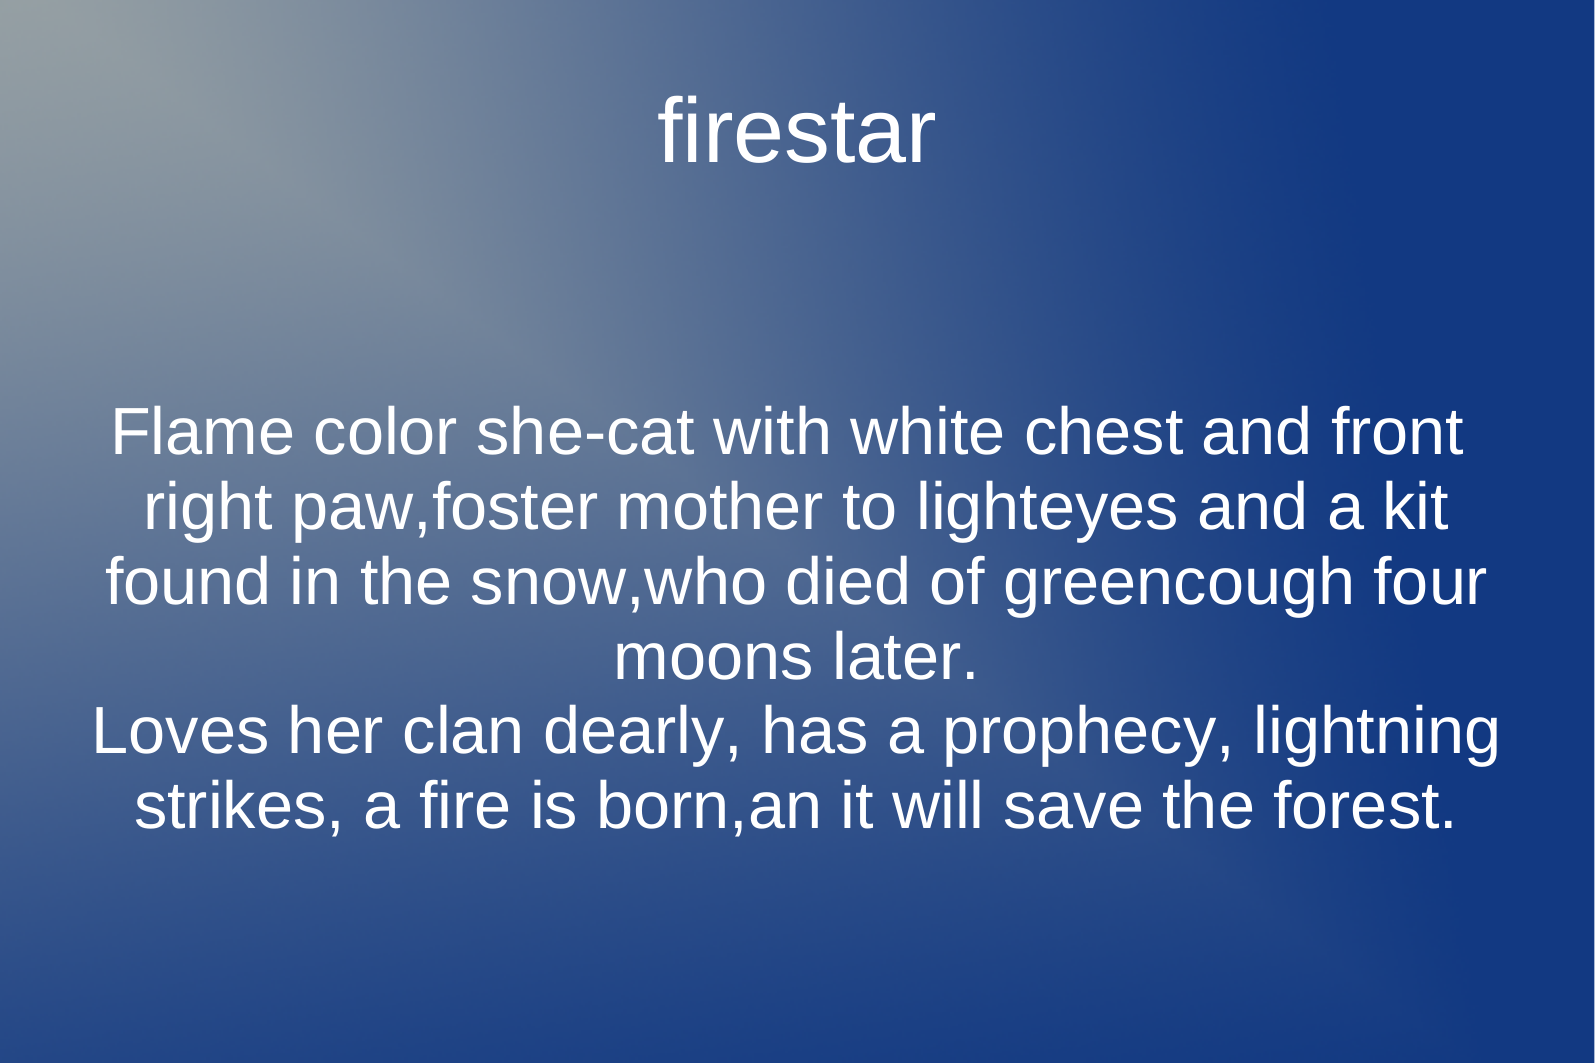

firestar
# Flame color she-cat with white chest and front right paw,foster mother to lighteyes and a kit found in the snow,who died of greencough four moons later.
Loves her clan dearly, has a prophecy, lightning strikes, a fire is born,an it will save the forest.